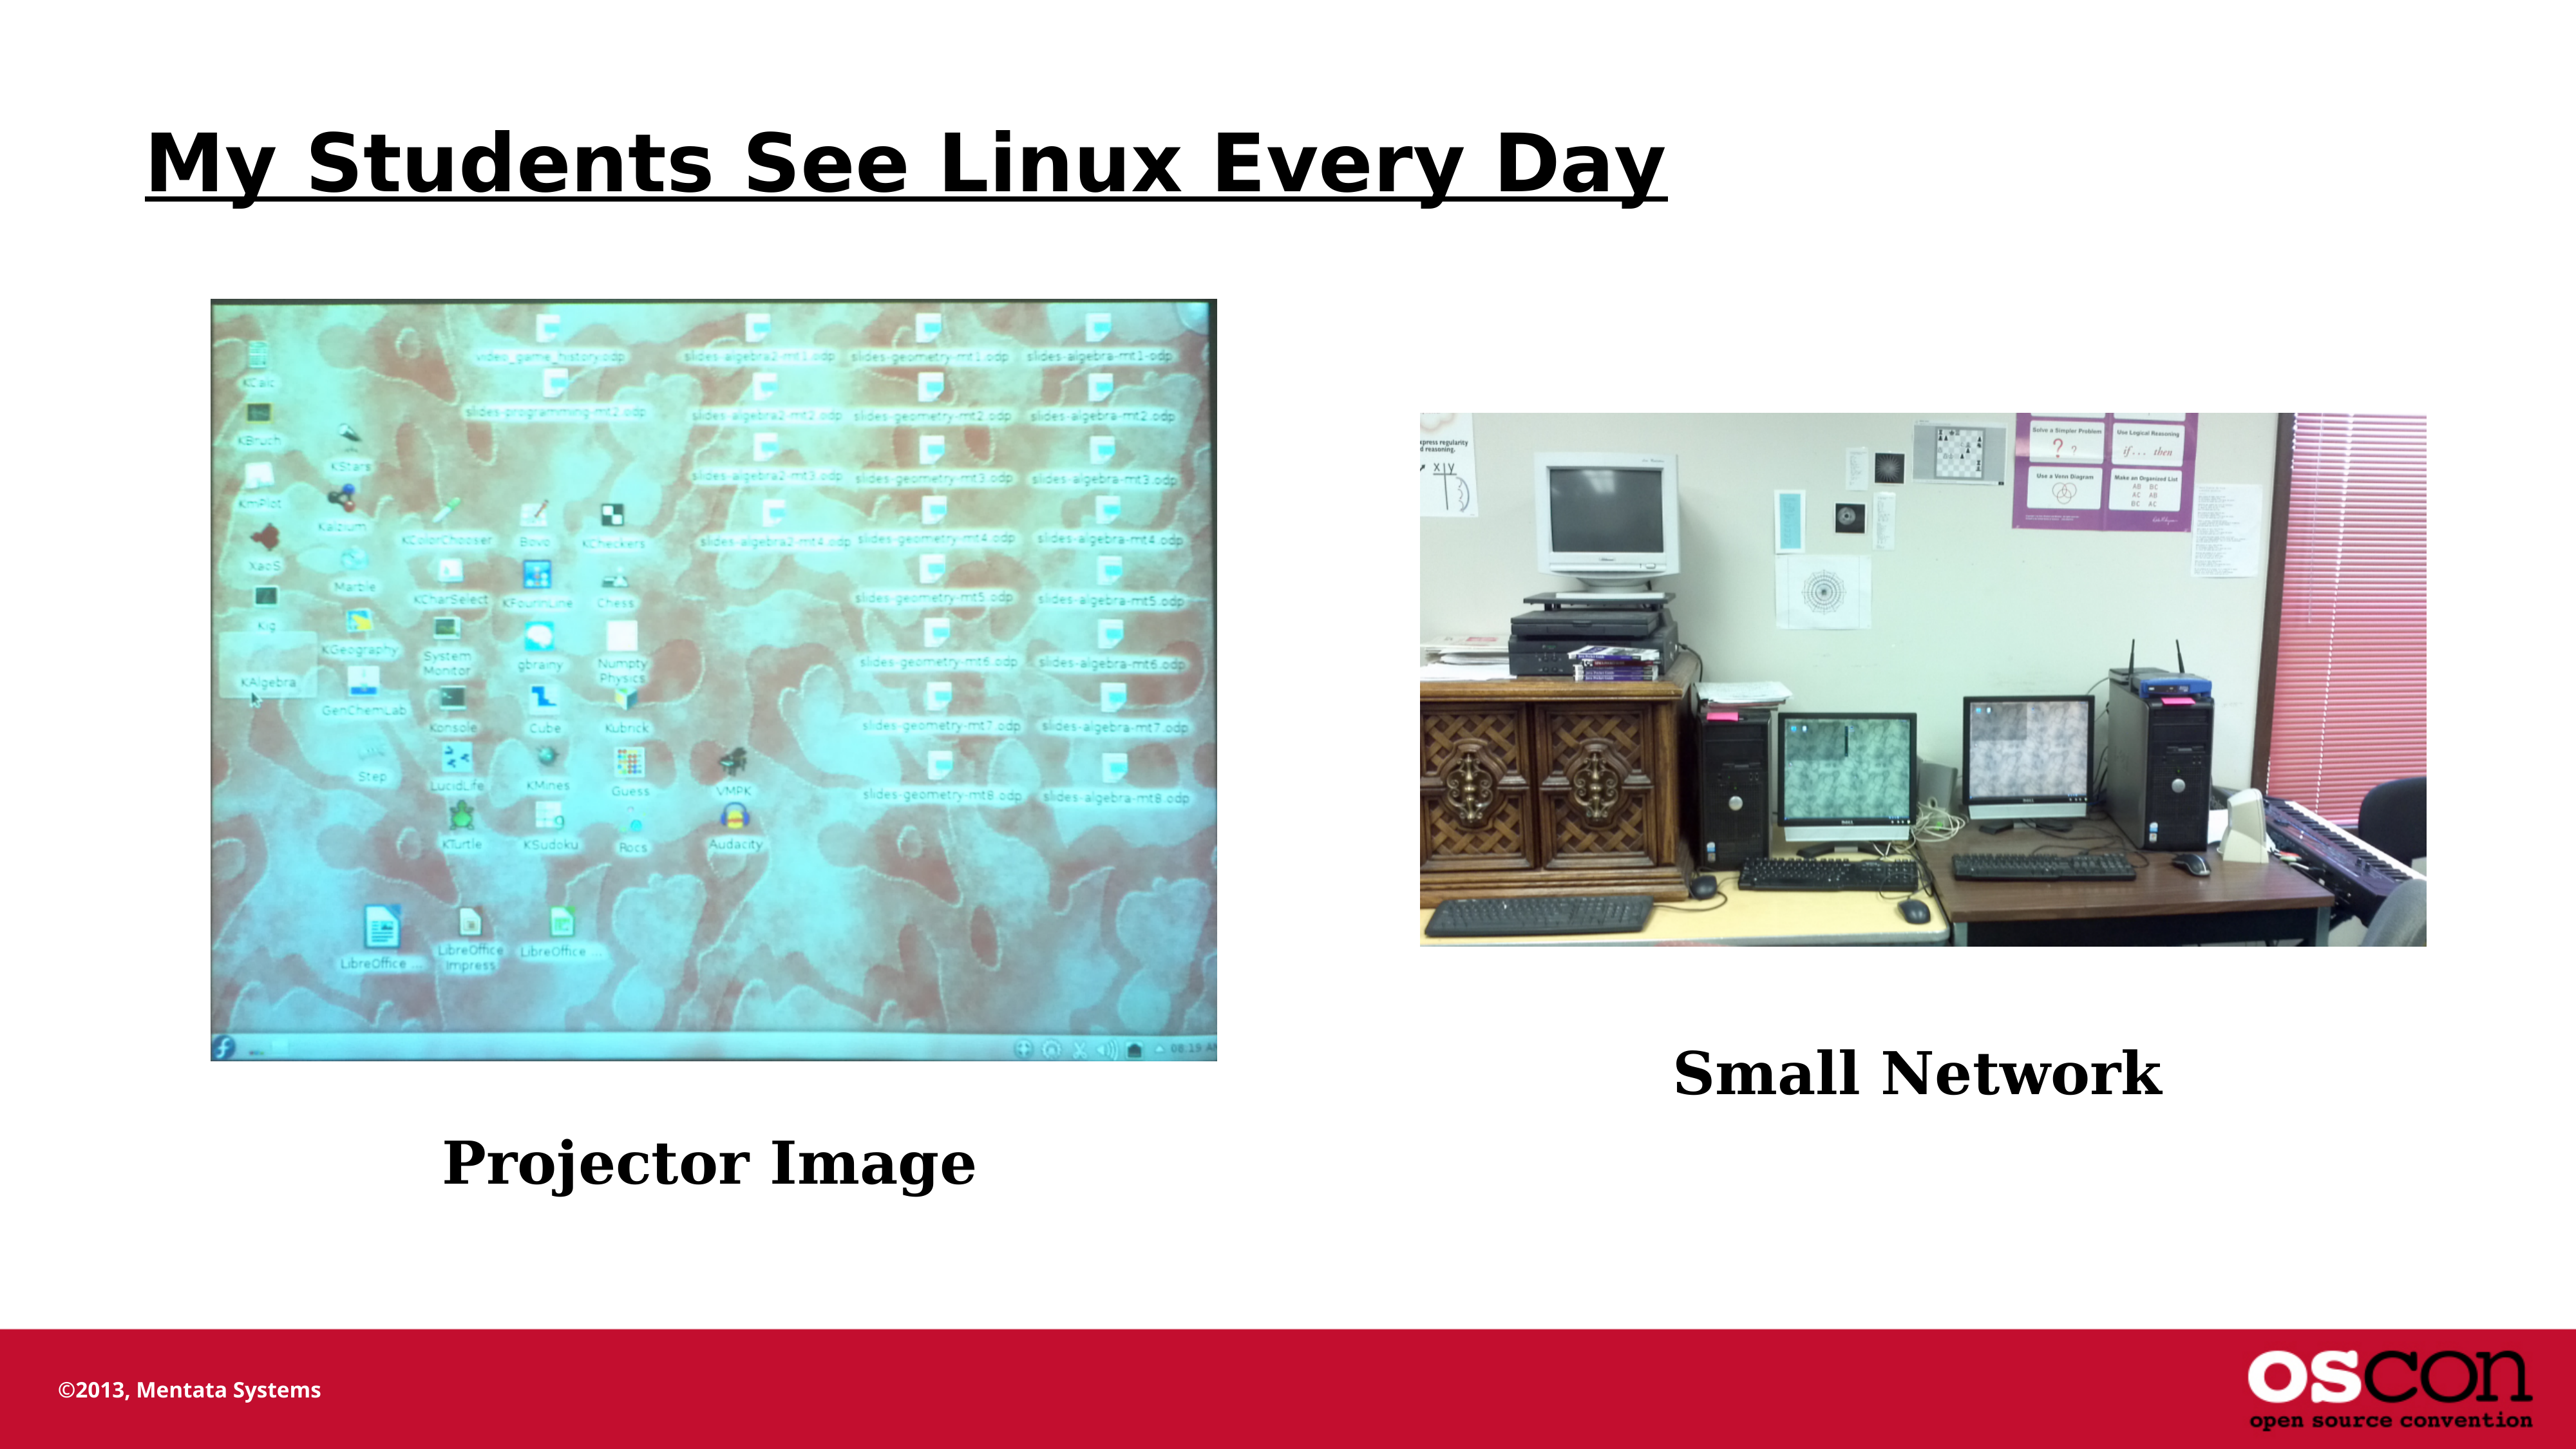

#
My Students See Linux Every Day
Small Network
Projector Image
©2013, Mentata Systems